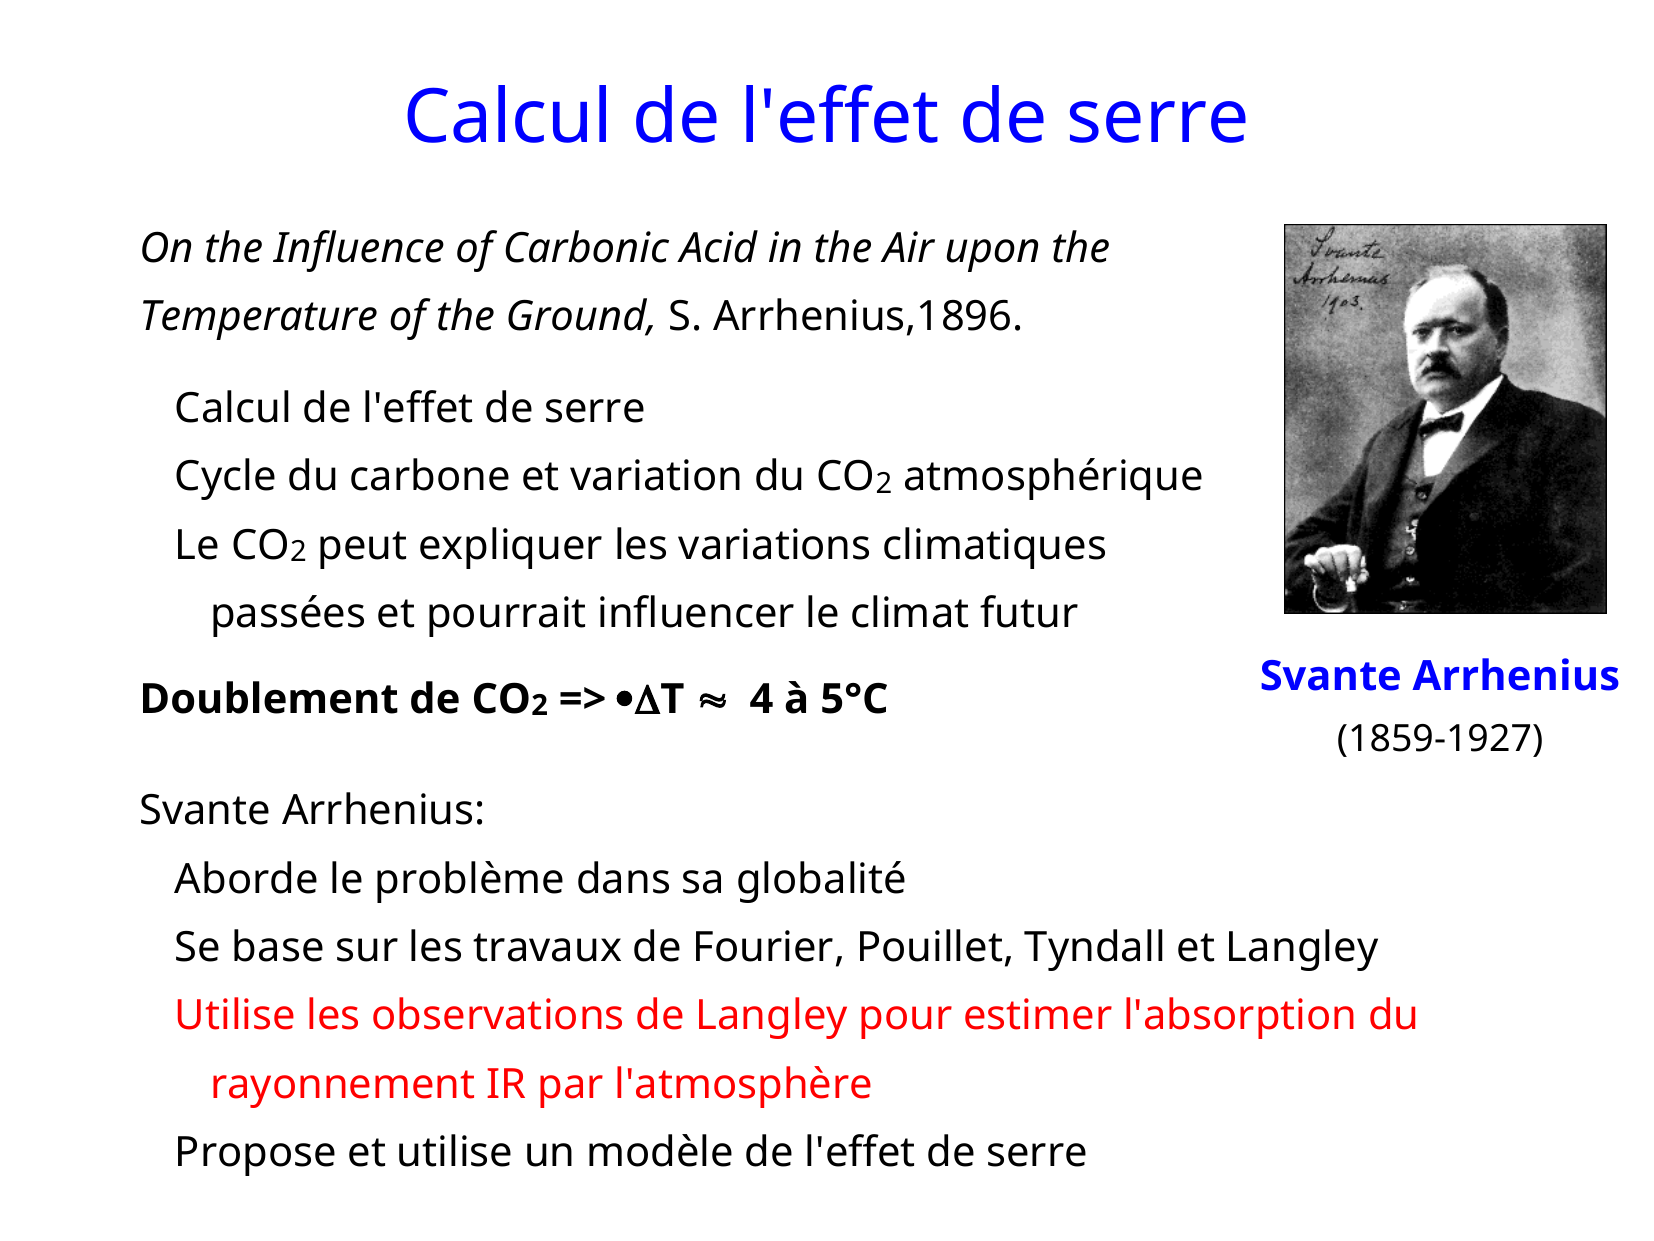

# Calcul de l'effet de serre
On the Influence of Carbonic Acid in the Air upon the Temperature of the Ground, S. Arrhenius,1896.
Calcul de l'effet de serre
Cycle du carbone et variation du CO2 atmosphérique
Le CO2 peut expliquer les variations climatiques passées et pourrait influencer le climat futur
Doublement de CO2 => T  4 à 5°C
Svante Arrhenius
(1859-1927)
Svante Arrhenius:
Aborde le problème dans sa globalité
Se base sur les travaux de Fourier, Pouillet, Tyndall et Langley
Utilise les observations de Langley pour estimer l'absorption du rayonnement IR par l'atmosphère
Propose et utilise un modèle de l'effet de serre